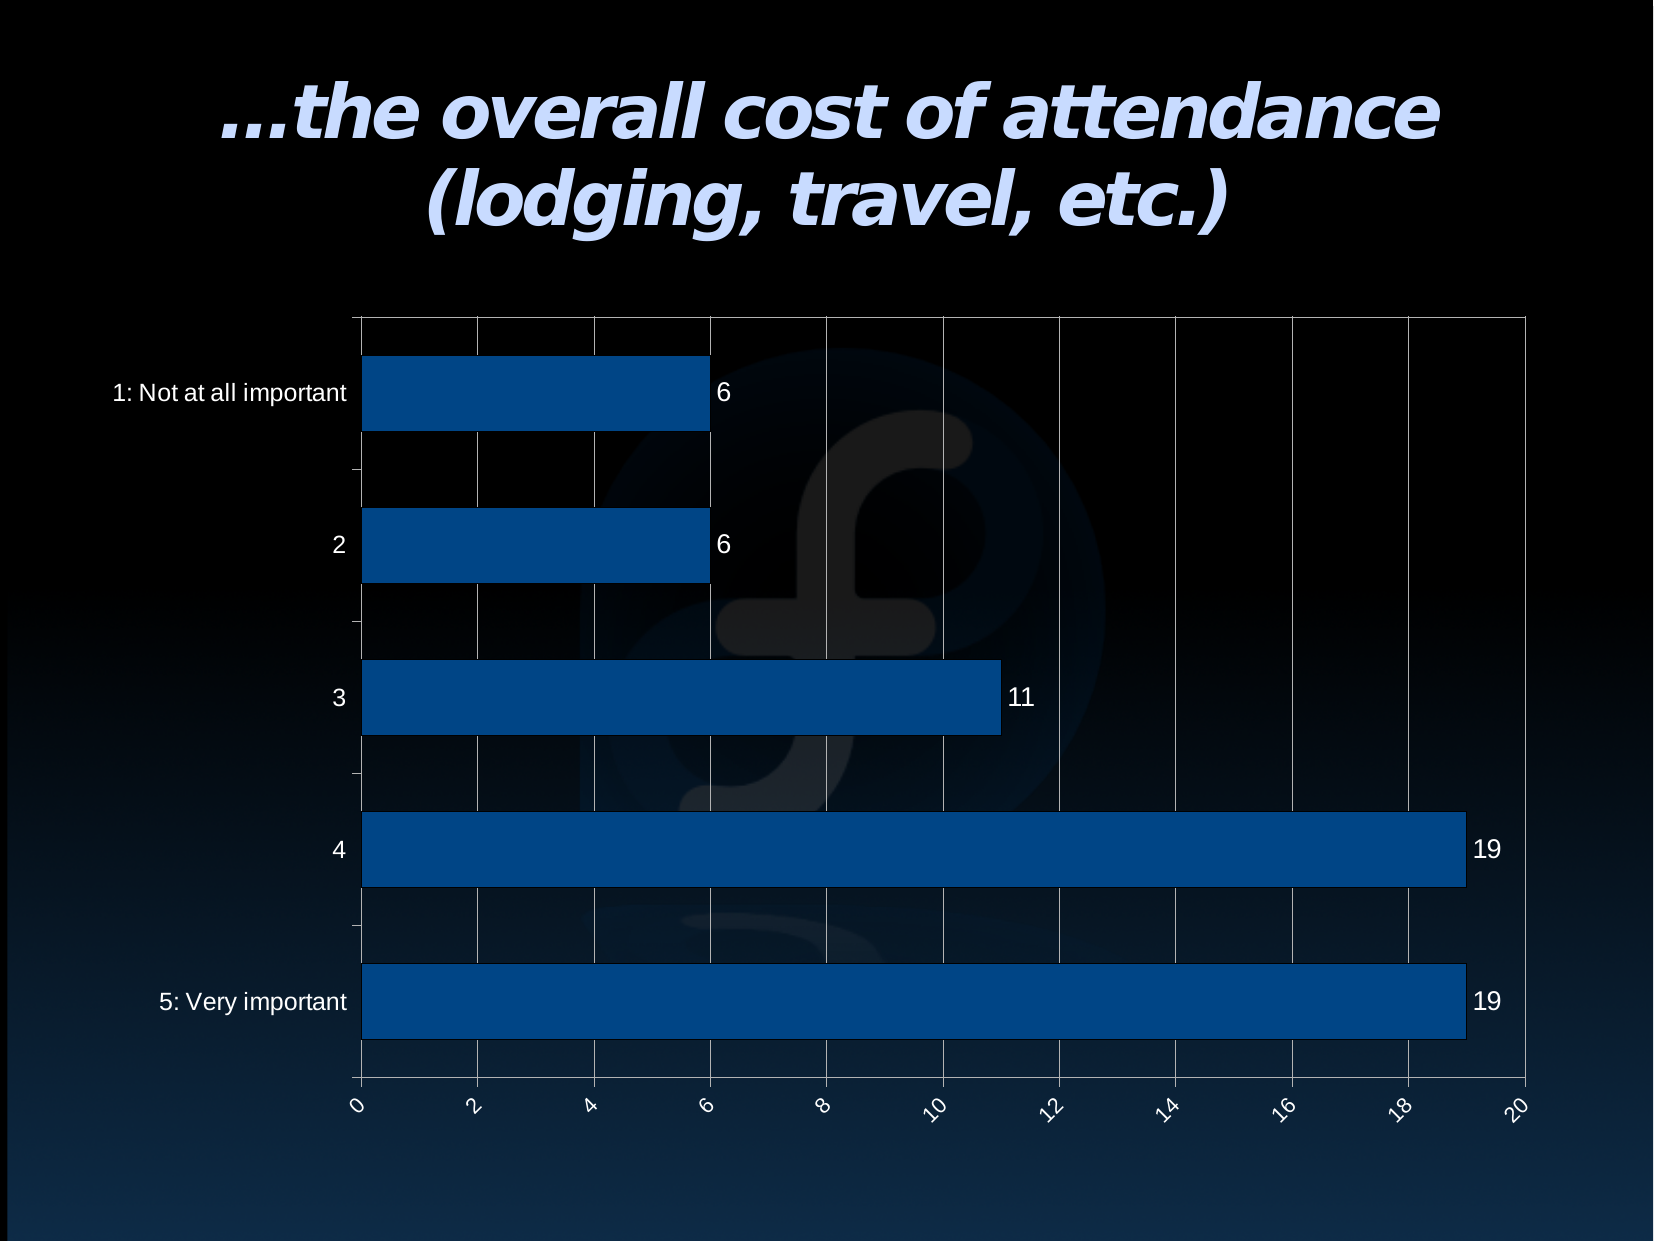

# ...the overall cost of attendance (lodging, travel, etc.)
### Chart
| Category | 119 Total Respondents |
|---|---|
| 1: Not at all important | 6.0 |
| 2 | 6.0 |
| 3 | 11.0 |
| 4 | 19.0 |
| 5: Very important | 19.0 |